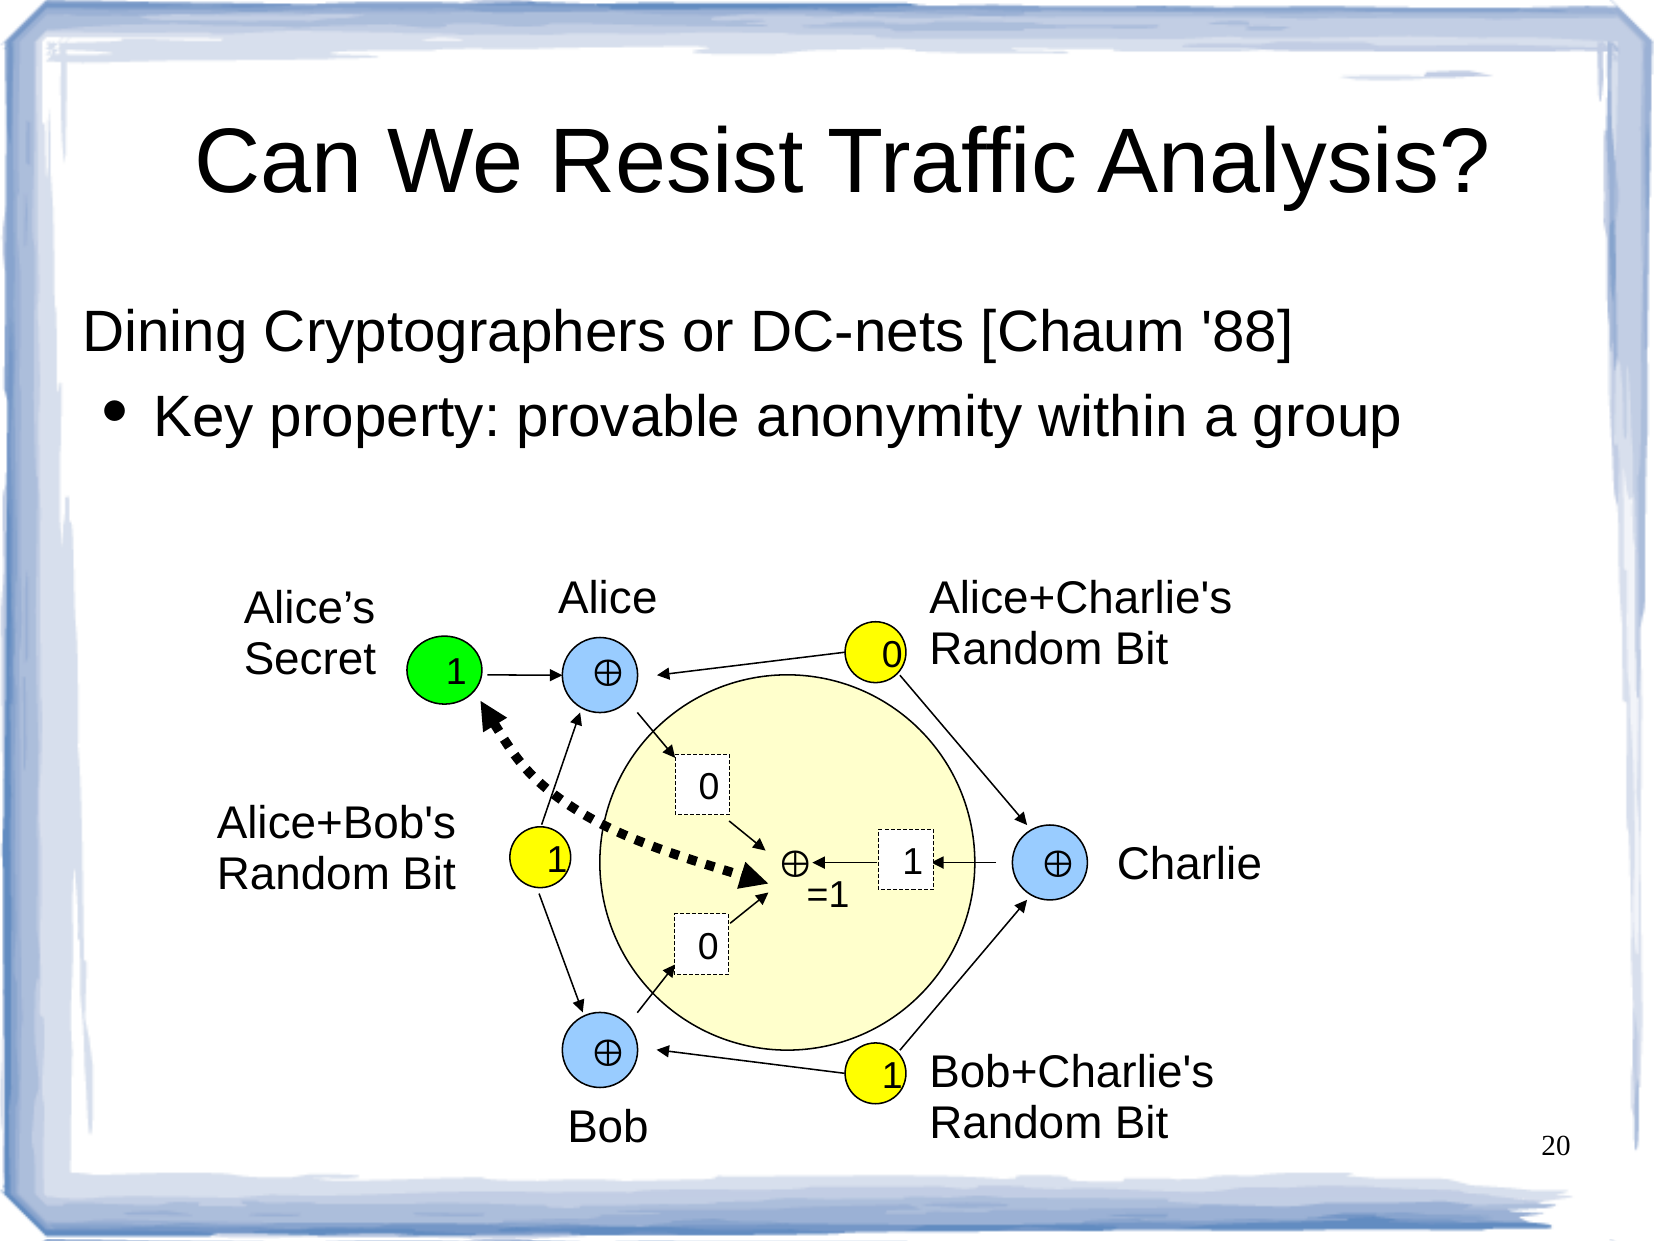

# Can We Resist Traffic Analysis?
Dining Cryptographers or DC-nets [Chaum '88]
Key property: provable anonymity within a group
Alice+Charlie's
Random Bit
0
Alice+Bob's
Random Bit
1
Bob+Charlie's
Random Bit
1
Alice
Alice’s
Secret
1

0

1
0


=1
Charlie
Bob
20